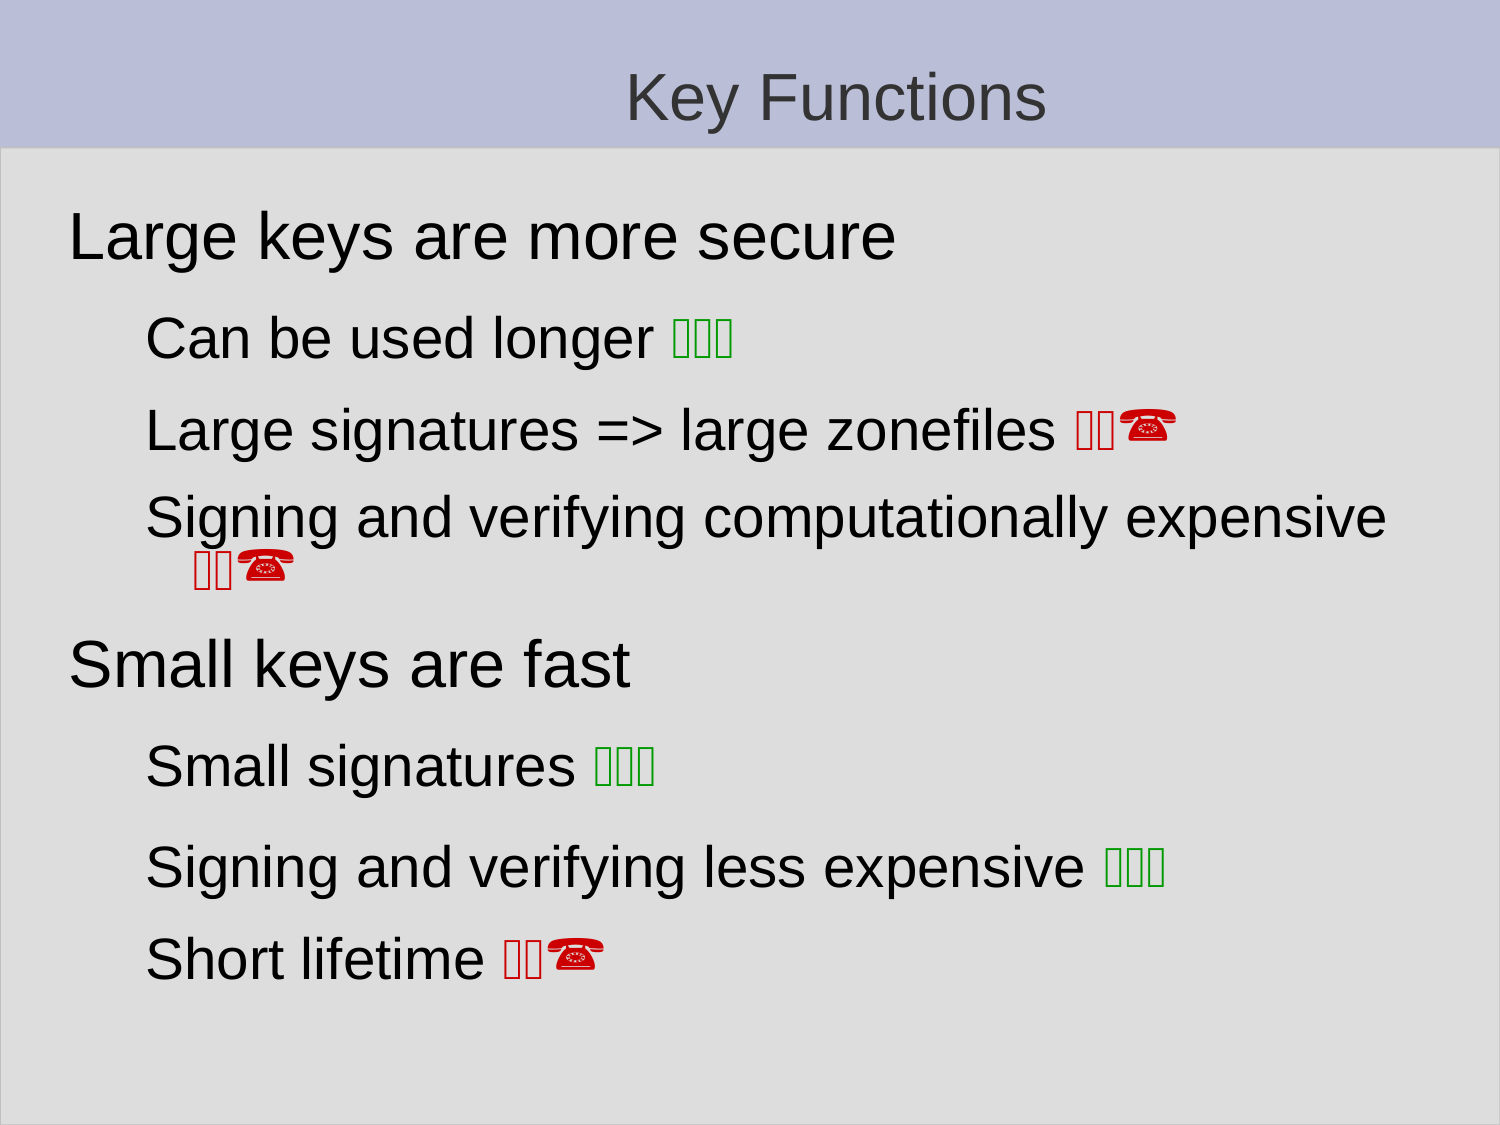

# Key Functions
Large keys are more secure
Can be used longer ‏
Large signatures => large zonefiles 
Signing and verifying computationally expensive 
Small keys are fast
Small signatures ‏
Signing and verifying less expensive ‏
Short lifetime 